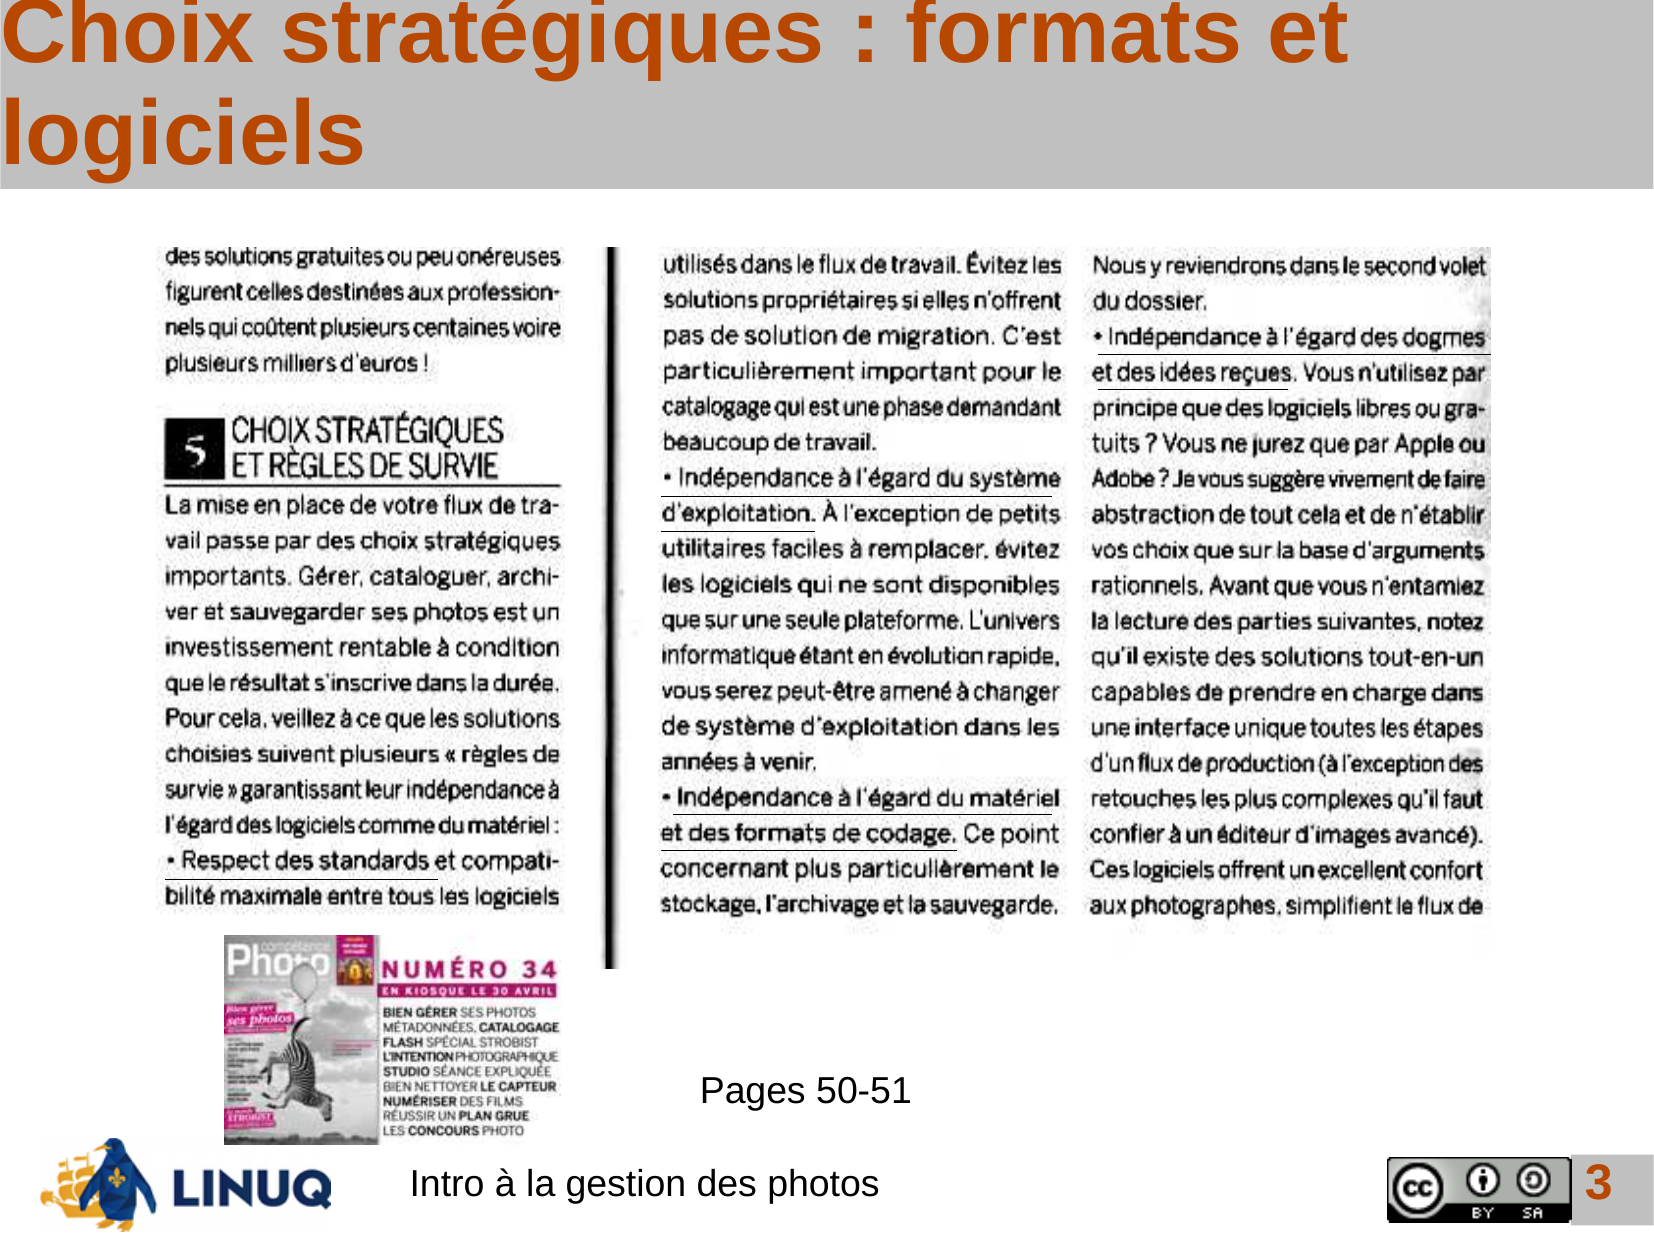

# Choix stratégiques : formats et logiciels
Pages 50-51
3